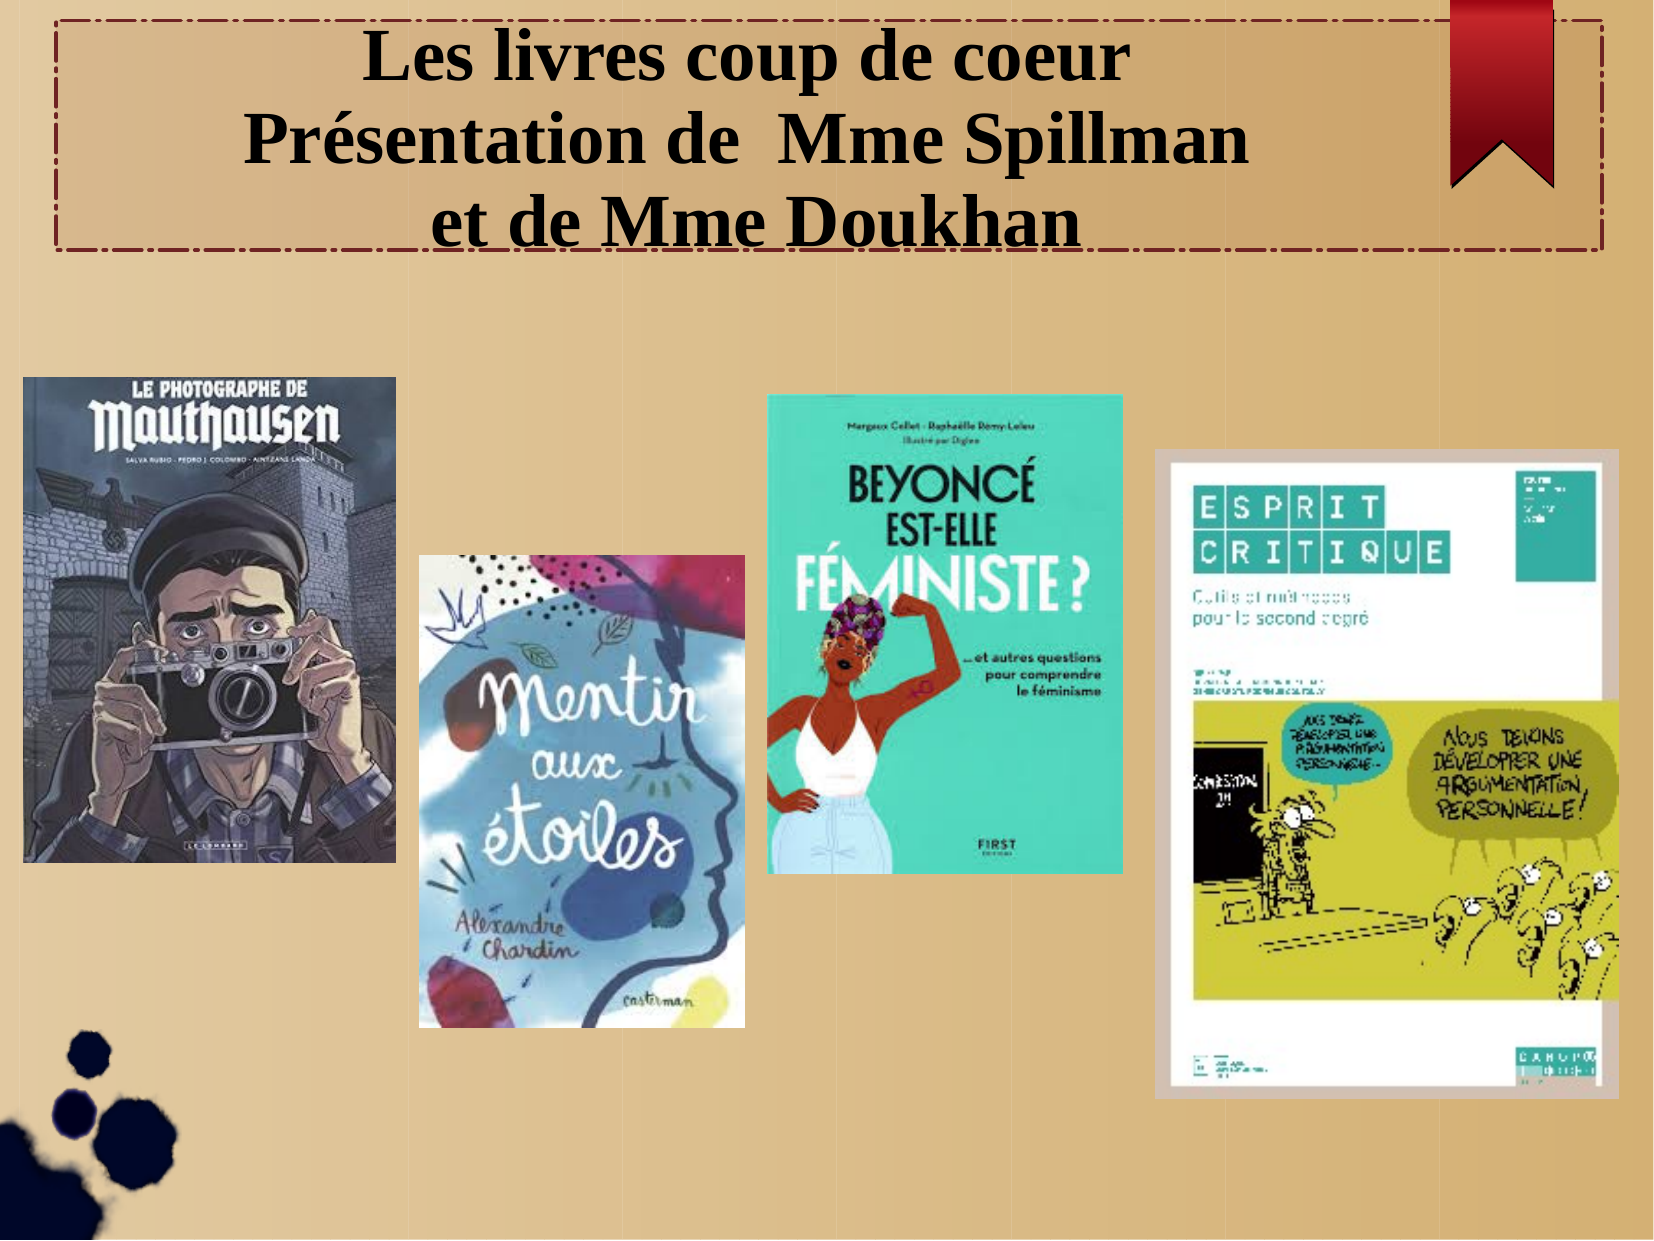

# Les livres coup de coeur Présentation de Mme Spillman et de Mme Doukhan